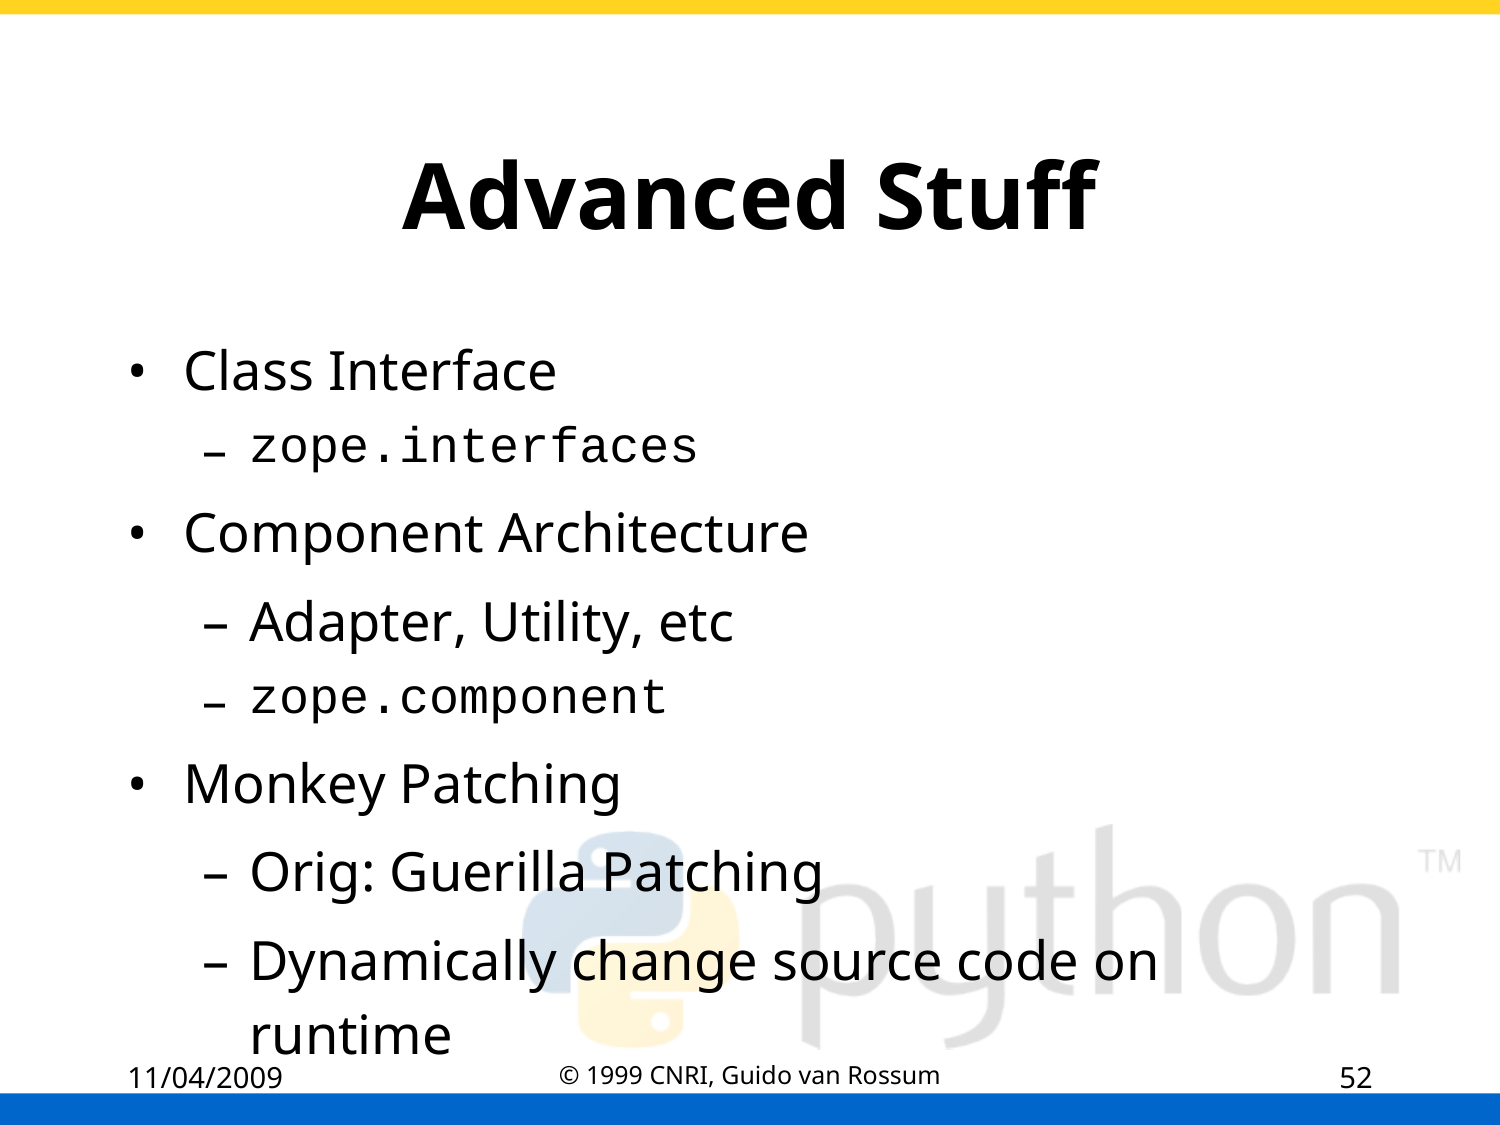

# Advanced Stuff
Class Interface
zope.interfaces
Component Architecture
Adapter, Utility, etc
zope.component
Monkey Patching
Orig: Guerilla Patching
Dynamically change source code on runtime
11/04/2009
© 1999 CNRI, Guido van Rossum
52